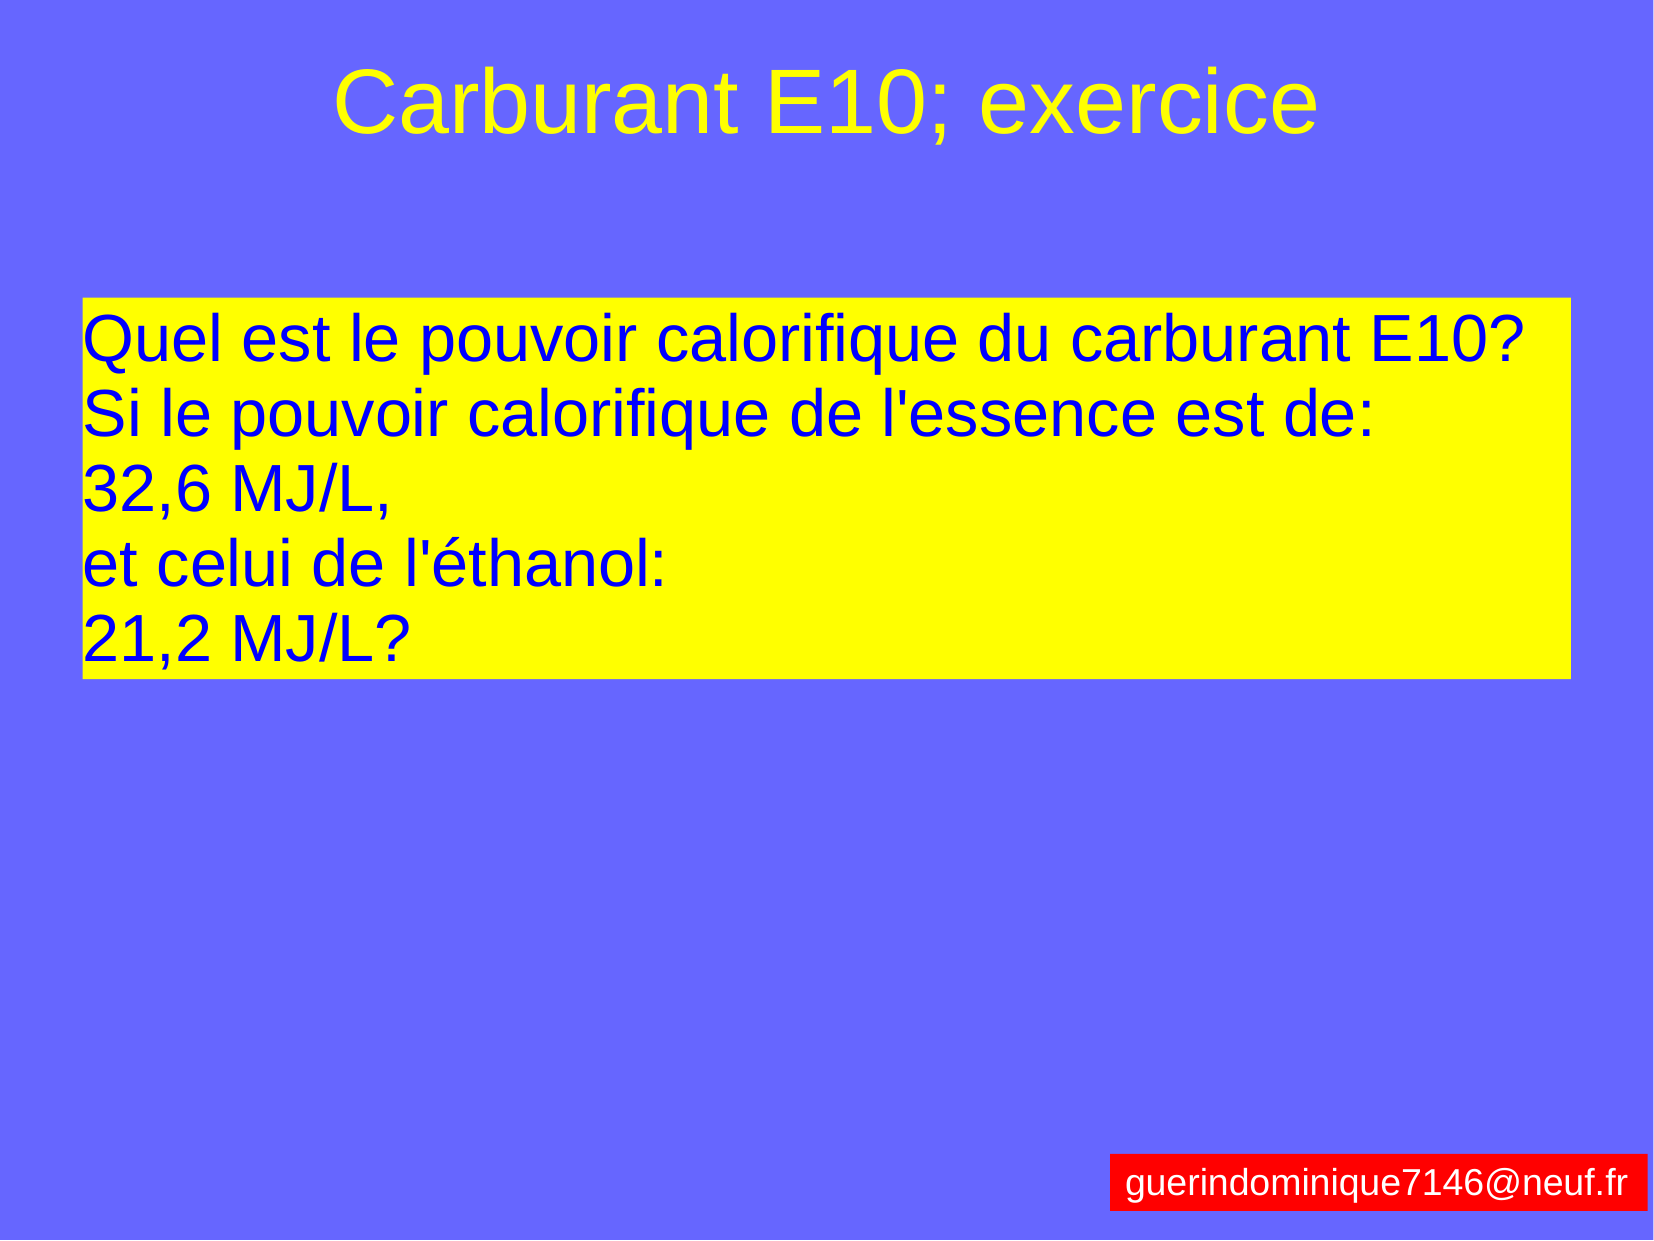

# Carburant E10; exercice
Quel est le pouvoir calorifique du carburant E10? Si le pouvoir calorifique de l'essence est de:
32,6 MJ/L,
et celui de l'éthanol:
21,2 MJ/L?
guerindominique7146@neuf.fr